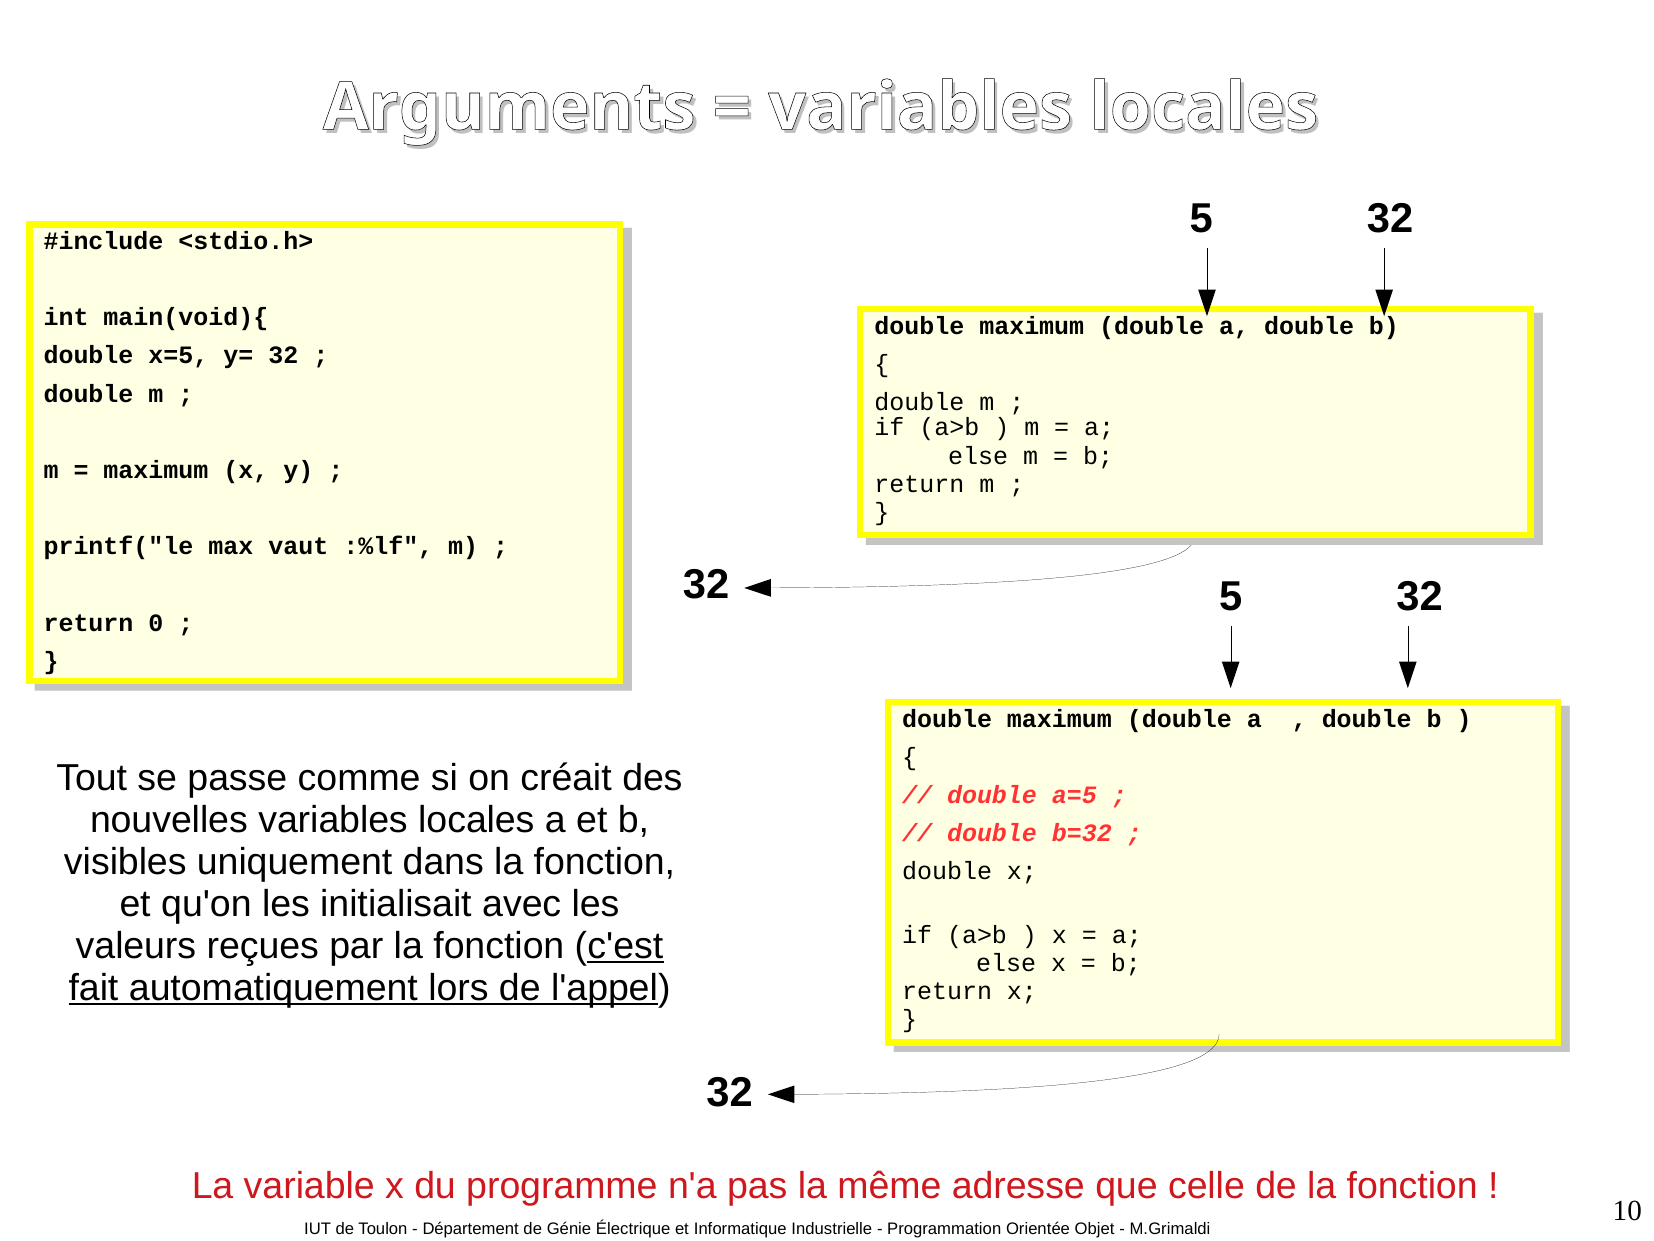

# Arguments = variables locales
5
32
#include <stdio.h>
int main(void){
double x=5, y= 32 ;
double m ;
m = maximum (x, y) ;
printf("le max vaut :%lf", m) ;
return 0 ;
}
double maximum (double a, double b)
{
double m ;
if (a>b ) m = a;
	else m = b;
return m ;
}
32
5
32
double maximum (double a , double b )
{
// double a=5 ;
// double b=32 ;
double x;
if (a>b ) x = a;
	else x = b;
return x;
}
Tout se passe comme si on créait des nouvelles variables locales a et b, visibles uniquement dans la fonction, et qu'on les initialisait avec les valeurs reçues par la fonction (c'est
fait automatiquement lors de l'appel)
32
La variable x du programme n'a pas la même adresse que celle de la fonction !